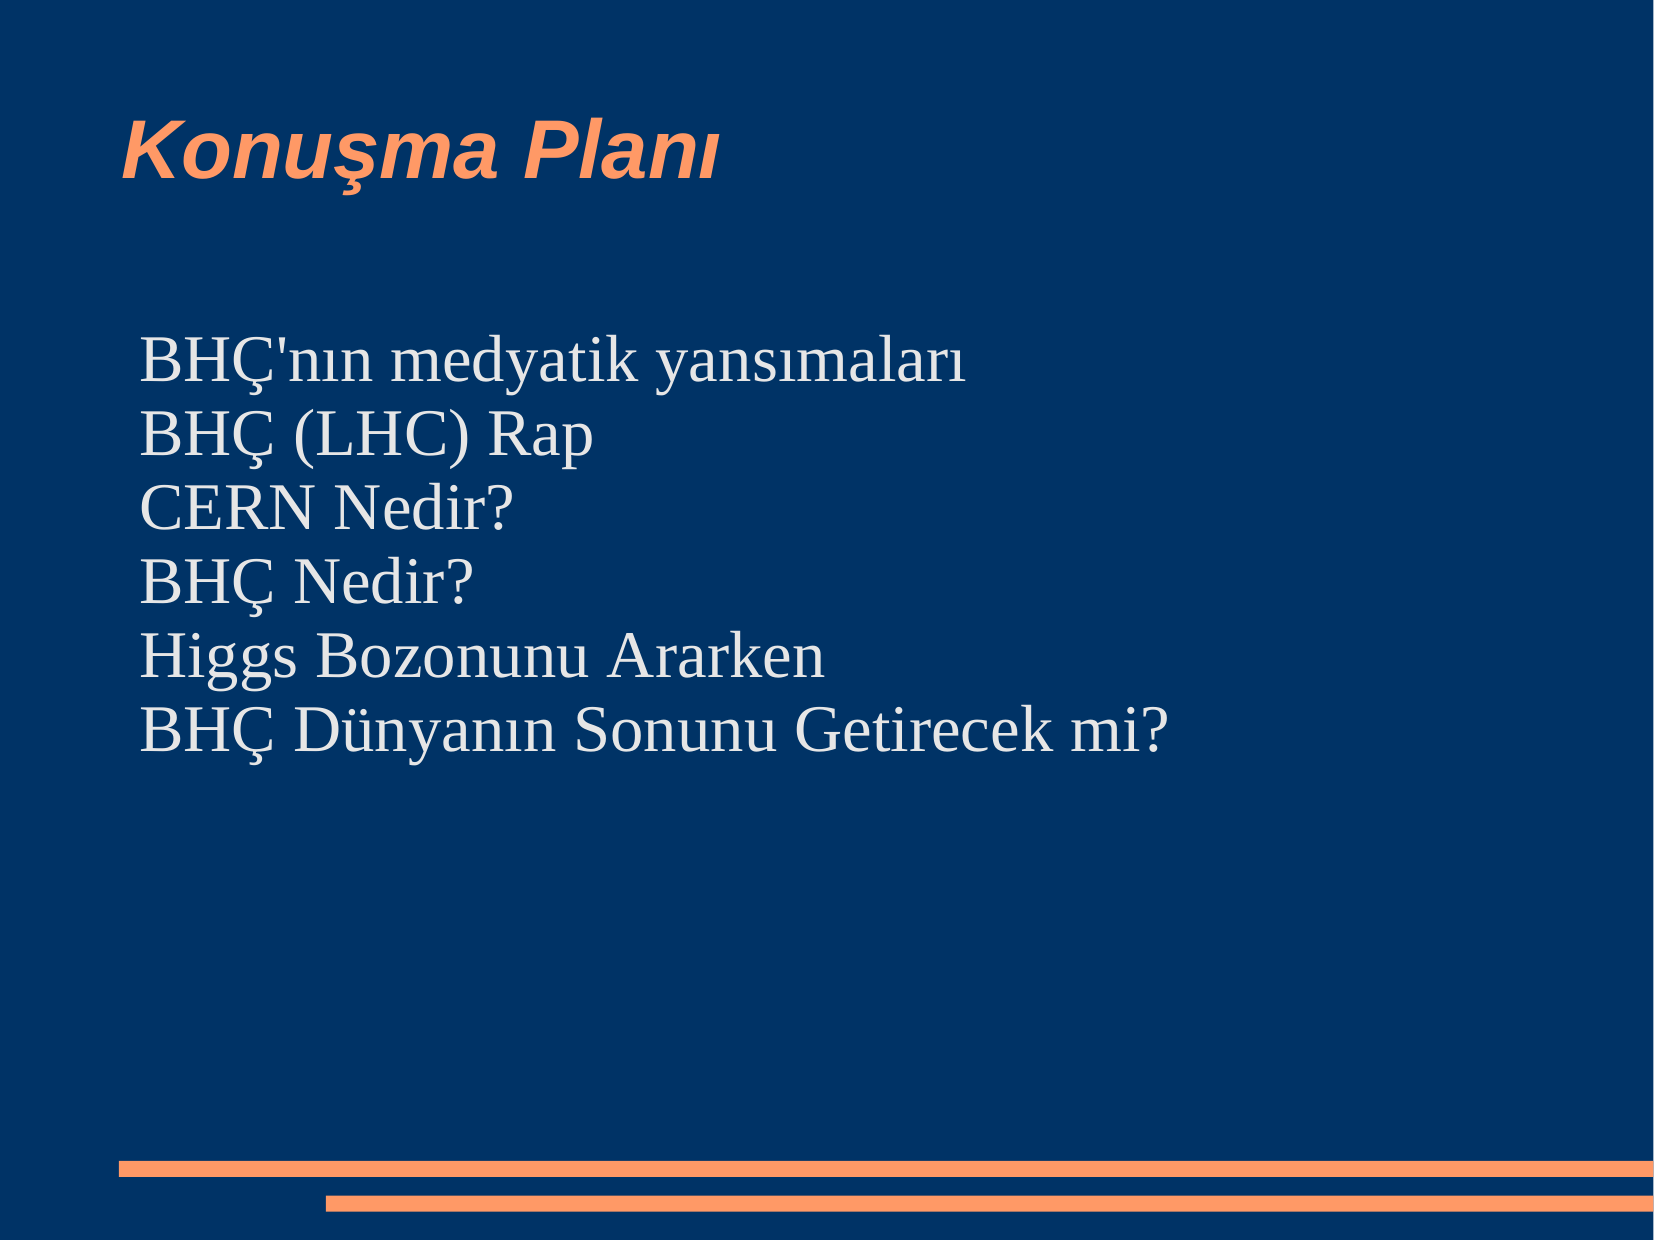

# Konuşma Planı
BHÇ'nın medyatik yansımaları
BHÇ (LHC) Rap
CERN Nedir?
BHÇ Nedir?
Higgs Bozonunu Ararken
BHÇ Dünyanın Sonunu Getirecek mi?